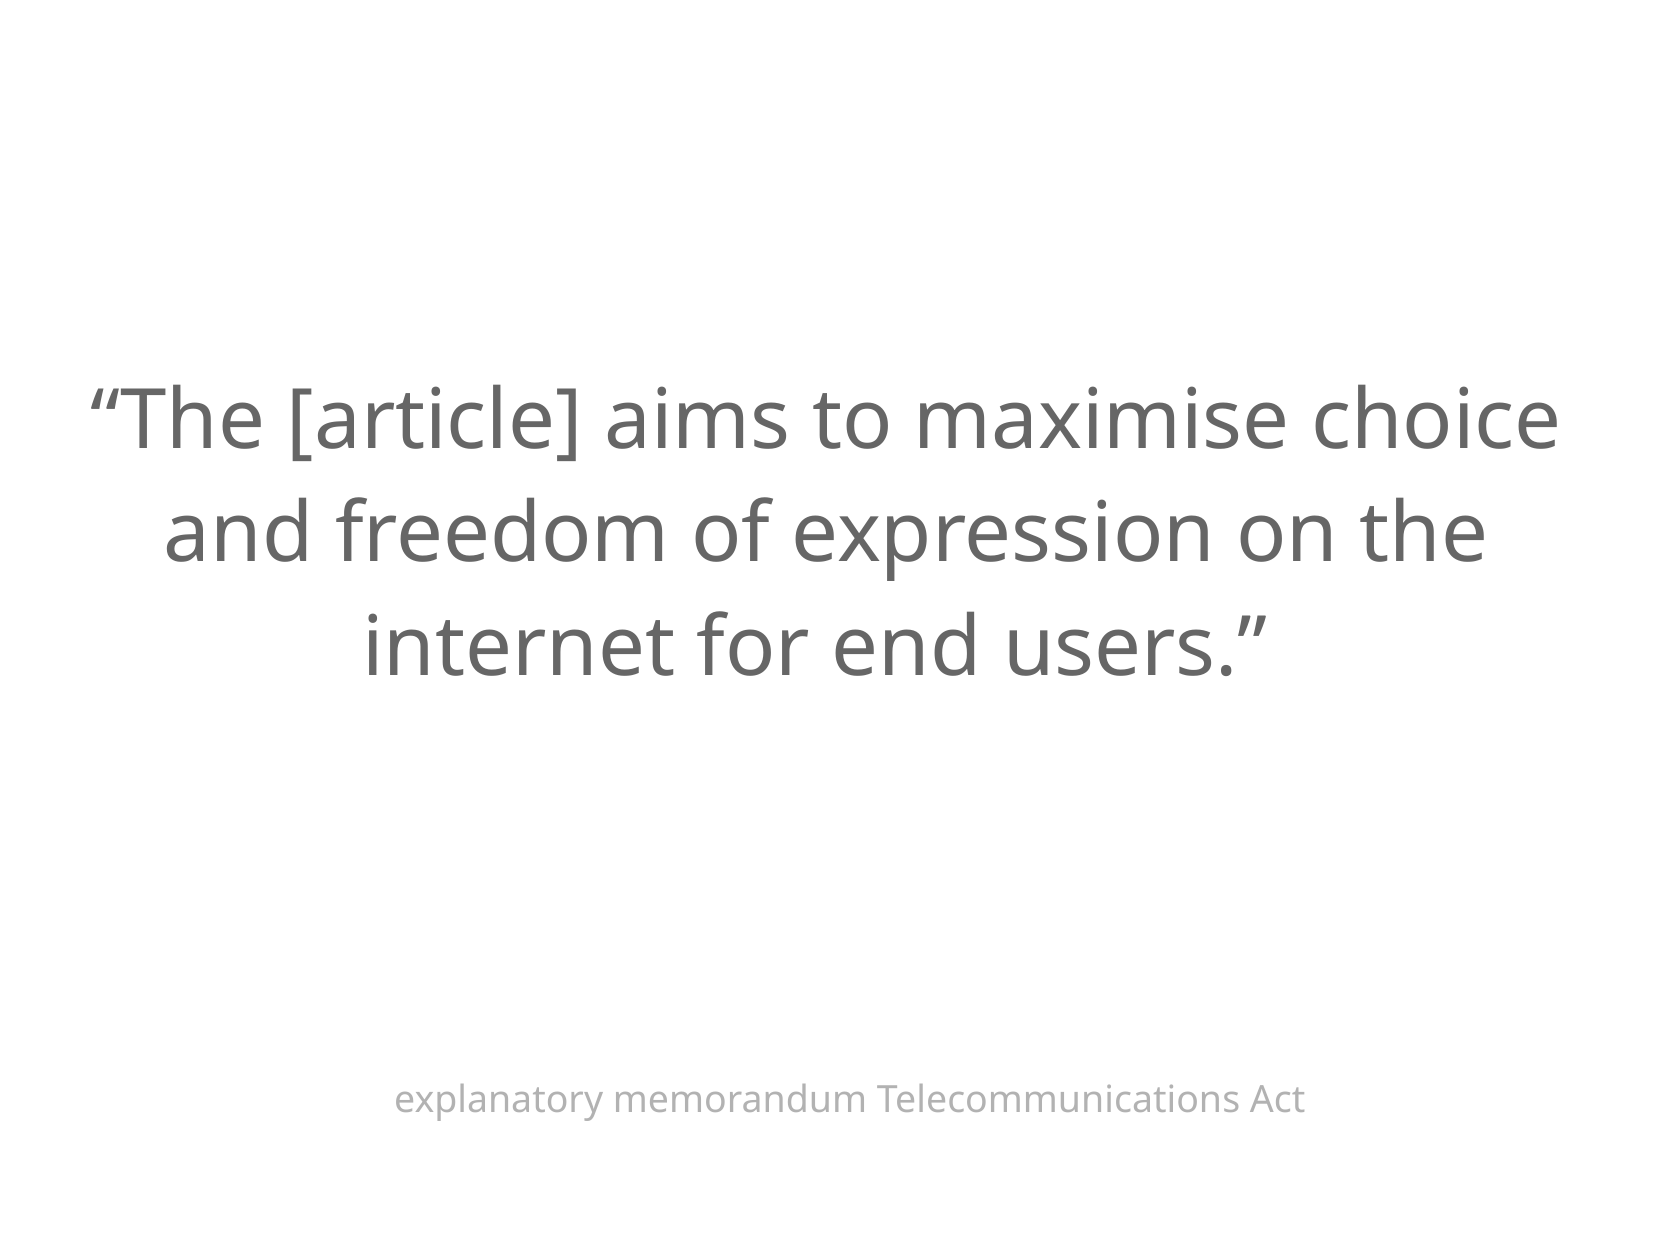

# “The [article] aims to maximise choice and freedom of expression on the internet for end users.”
explanatory memorandum Telecommunications Act